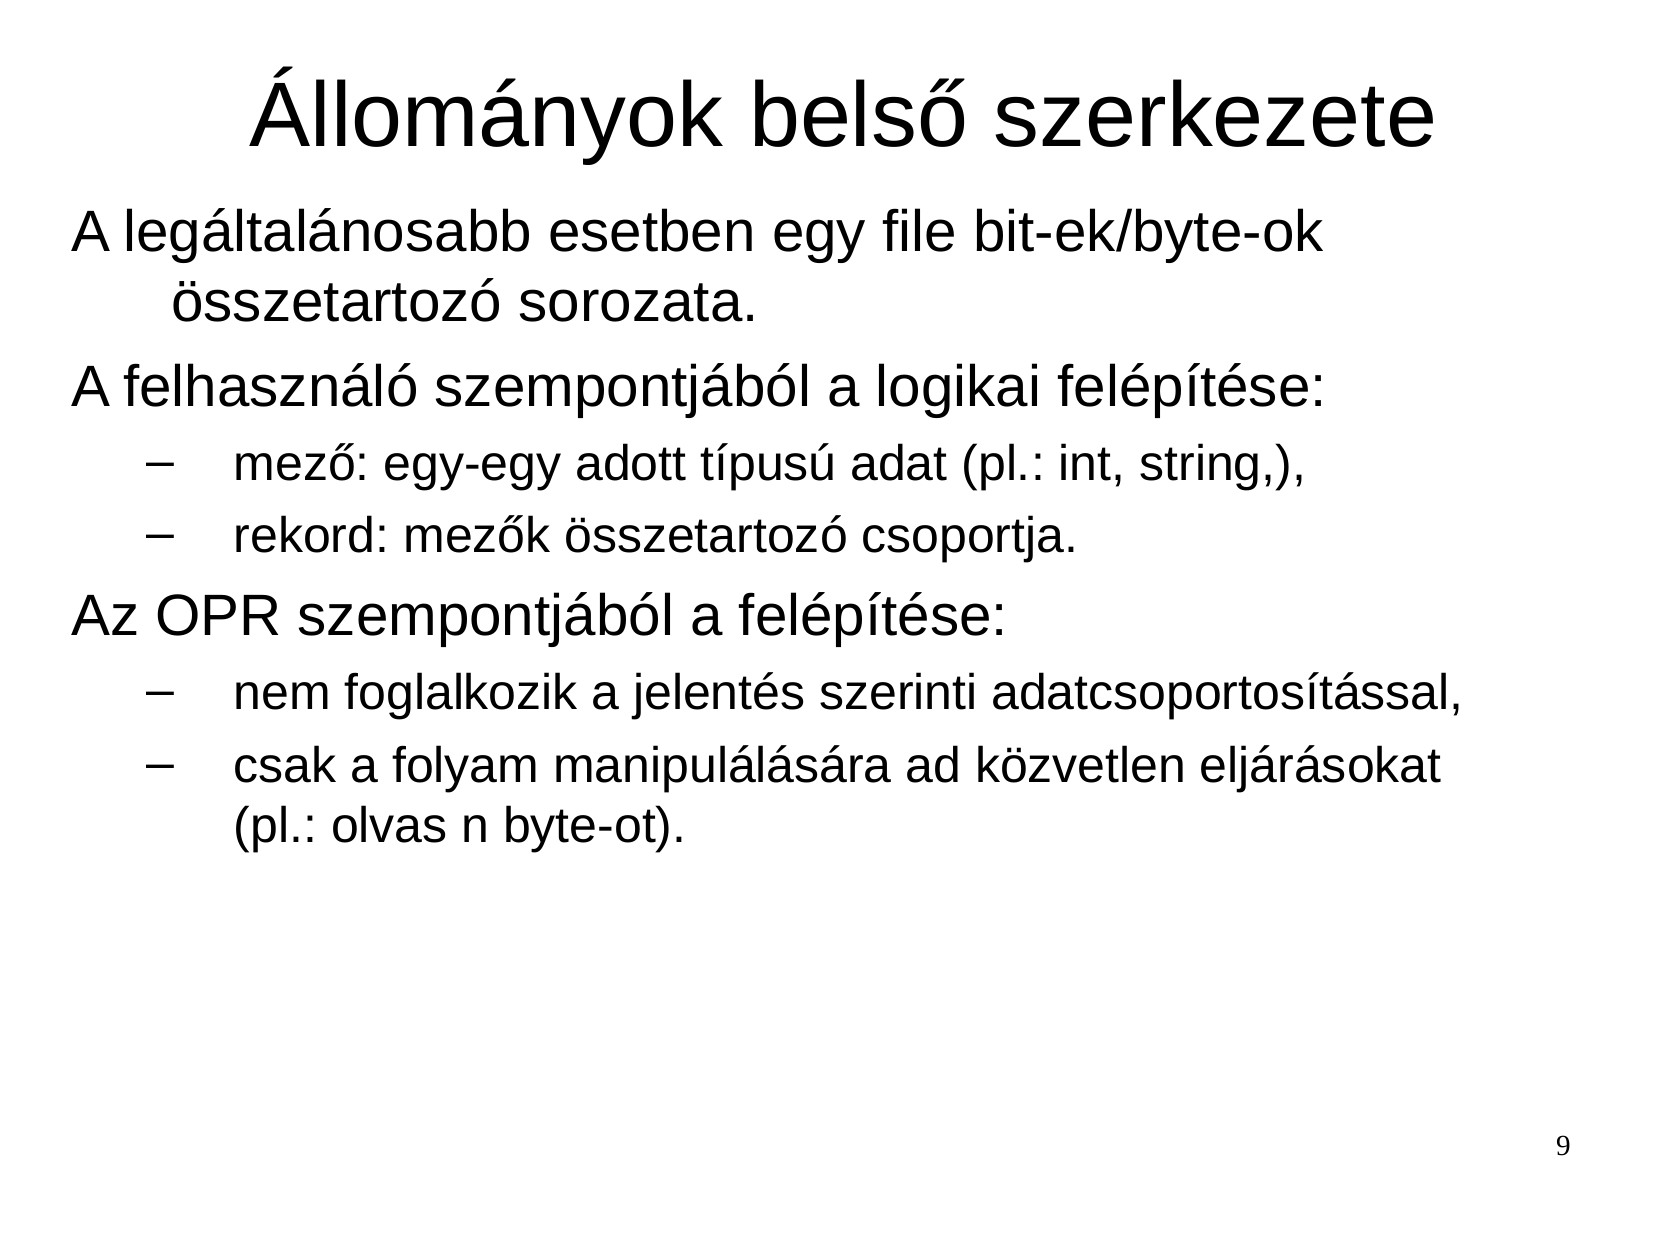

# Állományok belső szerkezete
A legáltalánosabb esetben egy file bit-ek/byte-ok összetartozó sorozata.
A felhasználó szempontjából a logikai felépítése:
mező: egy-egy adott típusú adat (pl.: int, string,),
rekord: mezők összetartozó csoportja.
Az OPR szempontjából a felépítése:
nem foglalkozik a jelentés szerinti adatcsoportosítással,
csak a folyam manipulálására ad közvetlen eljárásokat
(pl.: olvas n byte-ot).
9